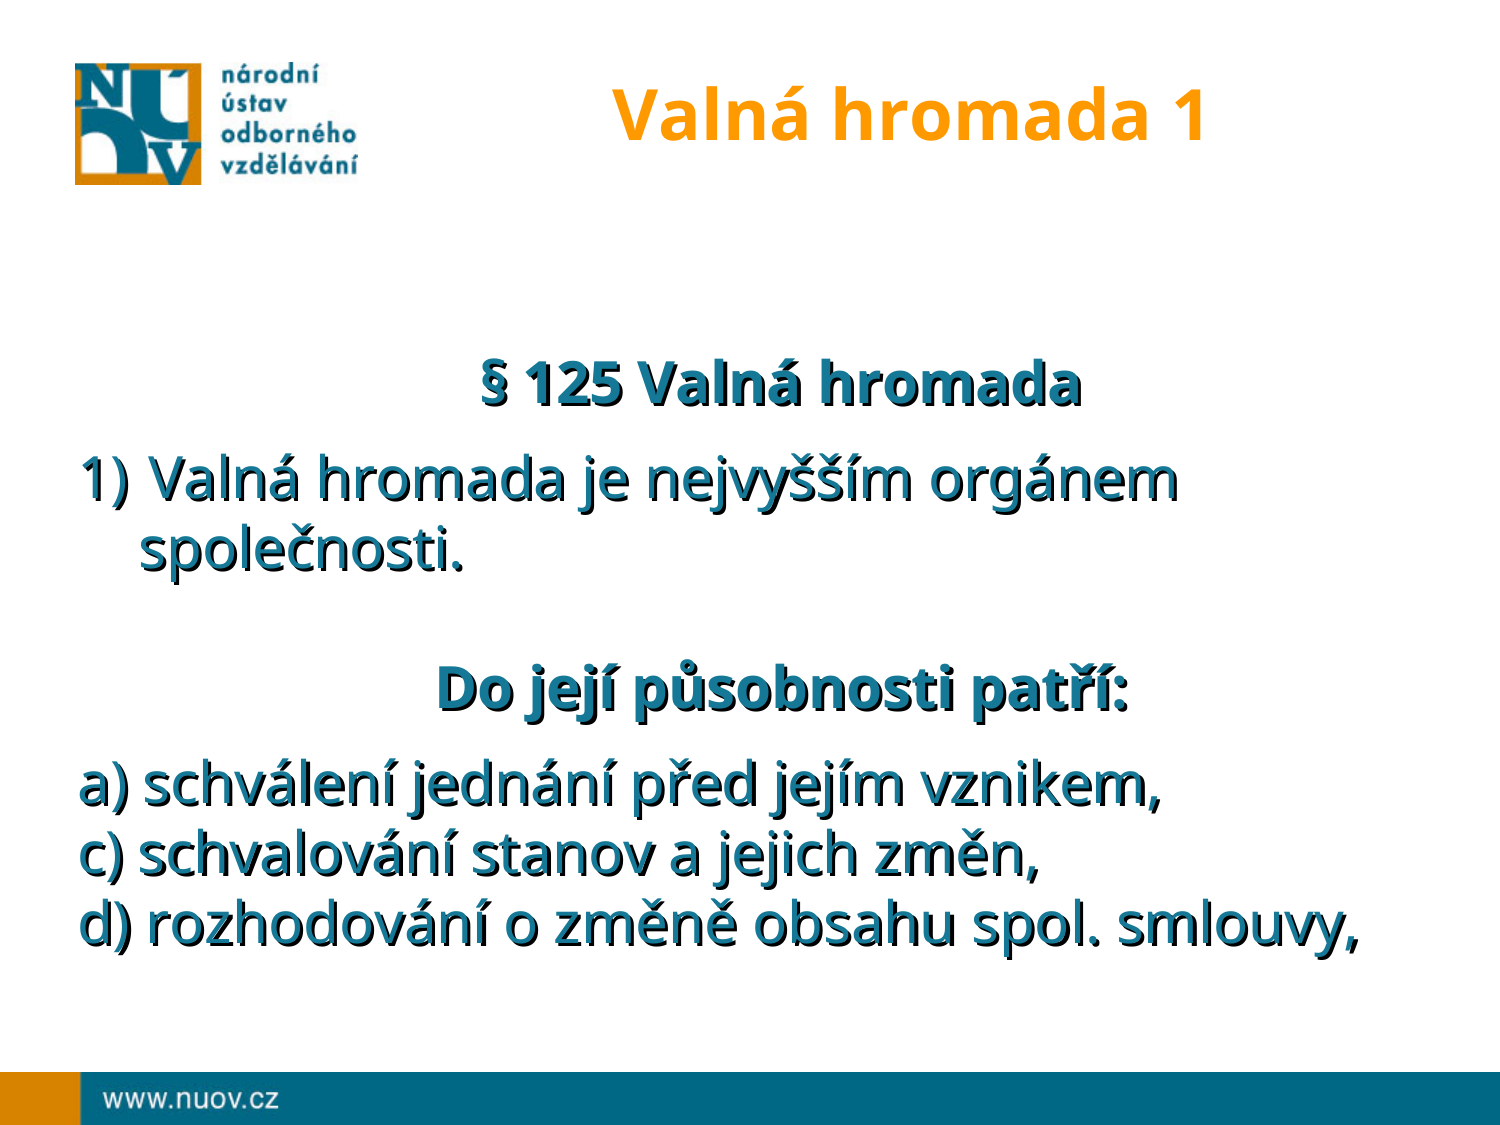

# Valná hromada 1
§ 125 Valná hromada
 Valná hromada je nejvyšším orgánem
 společnosti.
Do její působnosti patří:
a) schválení jednání před jejím vznikem,
c) schvalování stanov a jejich změn,
d) rozhodování o změně obsahu spol. smlouvy,